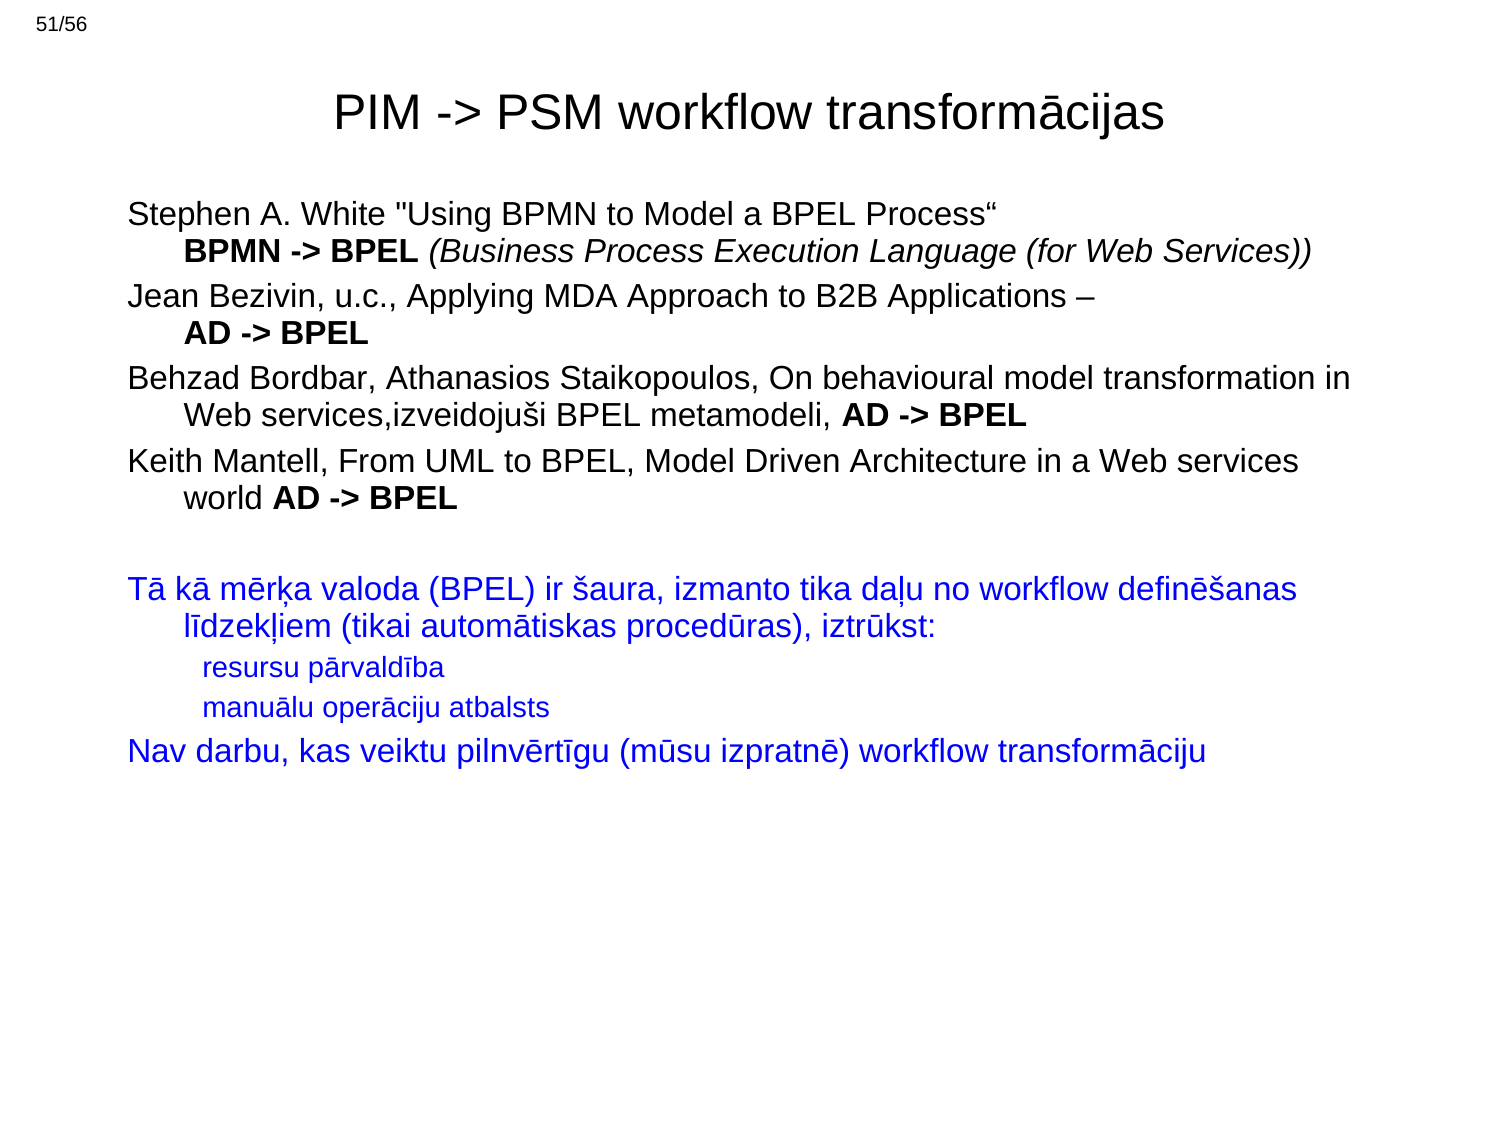

51
# PIM -> PSM workflow transformācijas
Stephen A. White "Using BPMN to Model a BPEL Process“
BPMN -> BPEL (Business Process Execution Language (for Web Services))
Jean Bezivin, u.c., Applying MDA Approach to B2B Applications –
AD -> BPEL
Behzad Bordbar, Athanasios Staikopoulos, On behavioural model transformation in Web services,izveidojuši BPEL metamodeli, AD -> BPEL
Keith Mantell, From UML to BPEL, Model Driven Architecture in a Web services world AD -> BPEL
Tā kā mērķa valoda (BPEL) ir šaura, izmanto tika daļu no workflow definēšanas līdzekļiem (tikai automātiskas procedūras), iztrūkst:
resursu pārvaldība
manuālu operāciju atbalsts
Nav darbu, kas veiktu pilnvērtīgu (mūsu izpratnē) workflow transformāciju